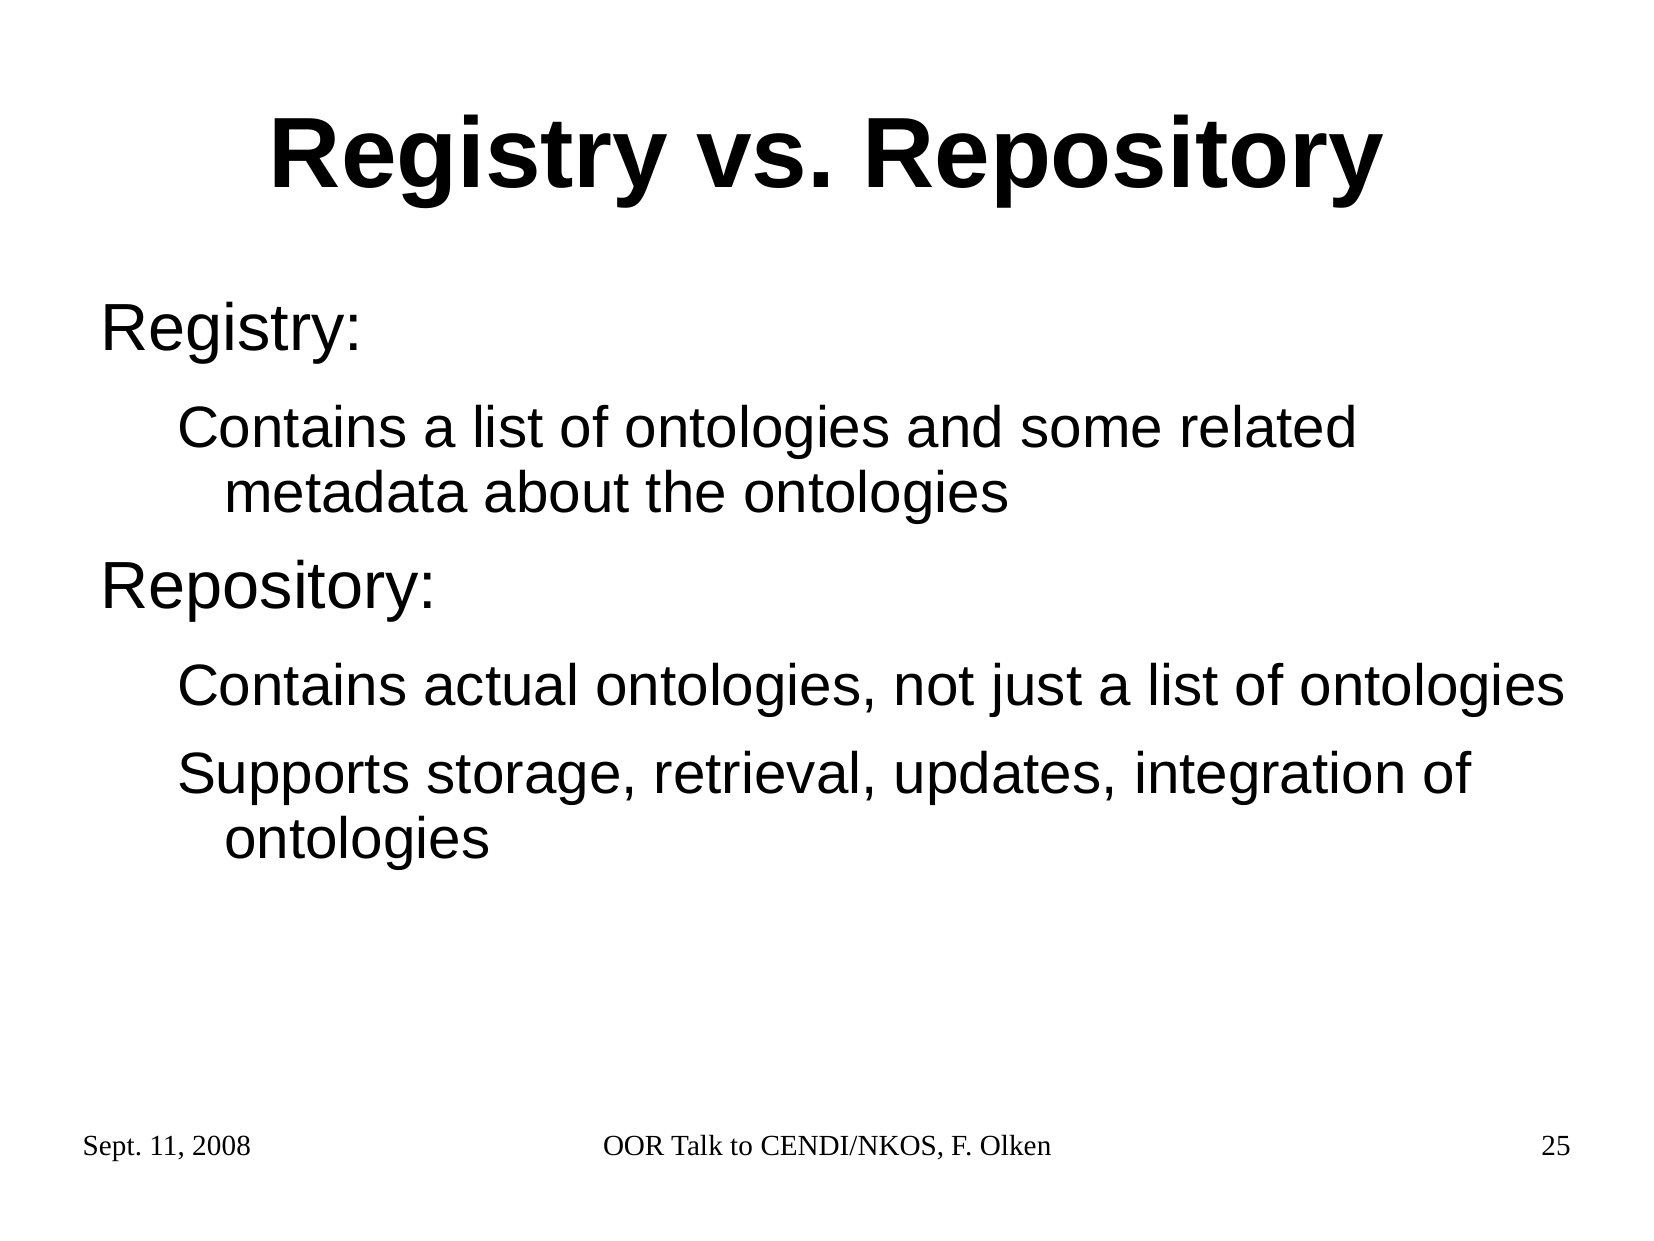

# Registry vs. Repository
Registry:
Contains a list of ontologies and some related metadata about the ontologies
Repository:
Contains actual ontologies, not just a list of ontologies
Supports storage, retrieval, updates, integration of ontologies
Sept. 11, 2008
OOR Talk to CENDI/NKOS, F. Olken
25